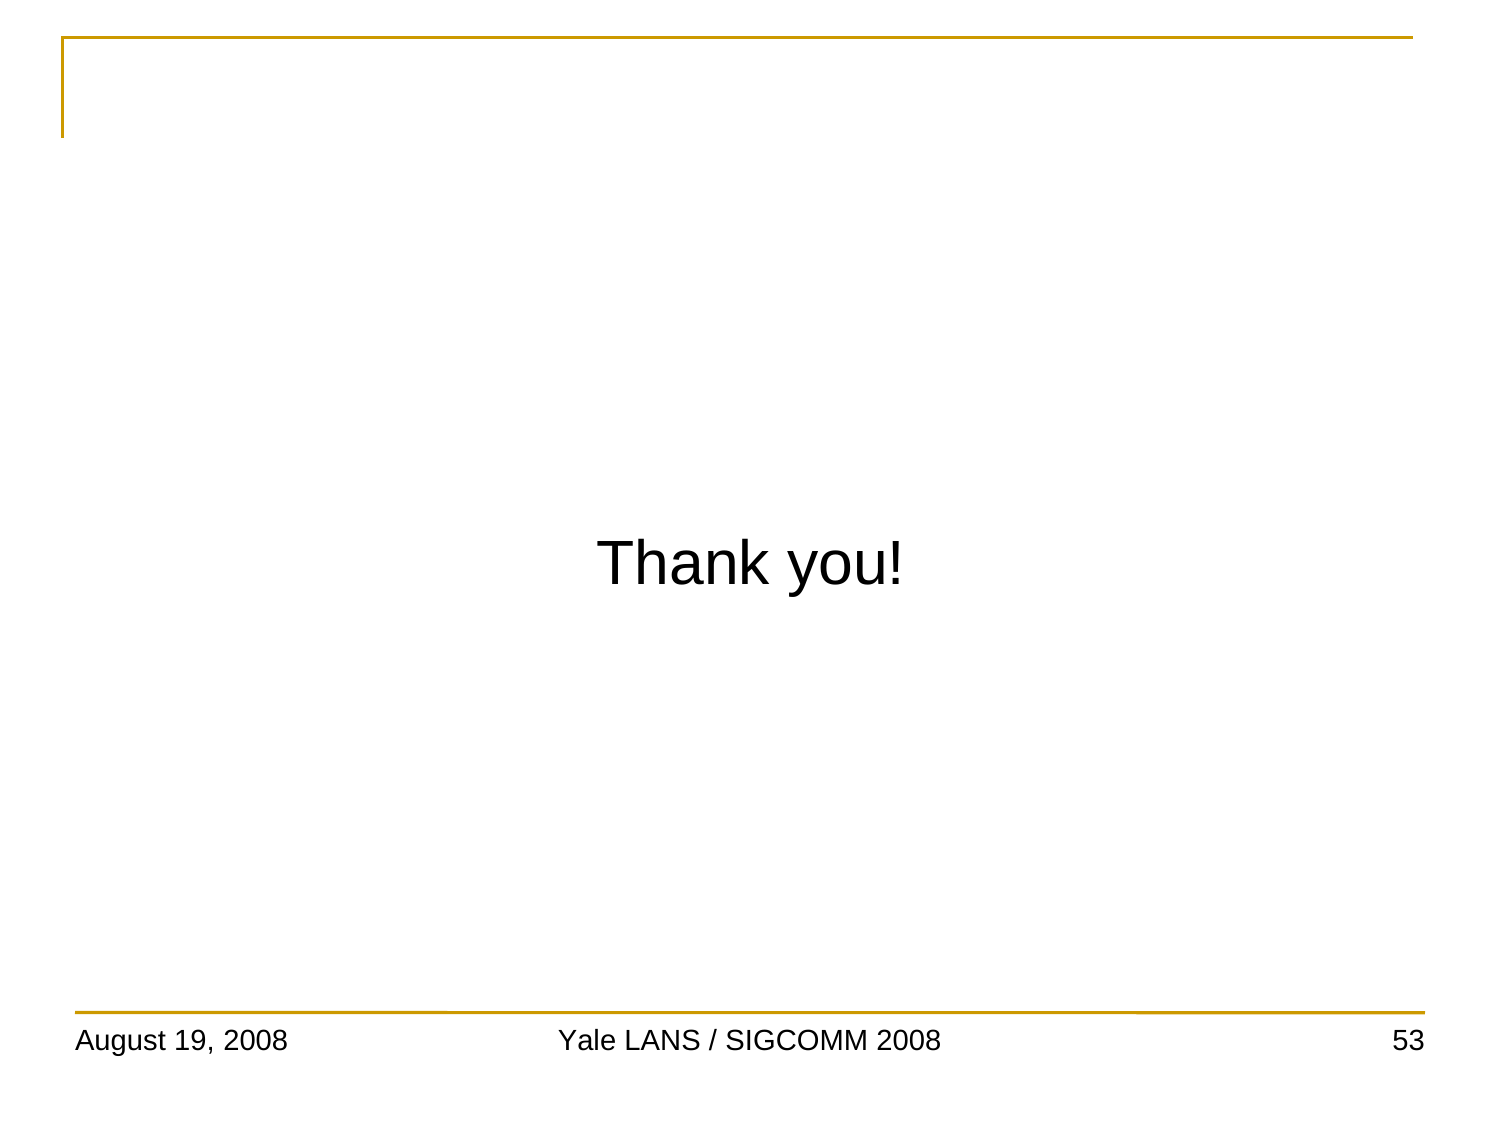

#
Thank you!
August 19, 2008
Yale LANS / SIGCOMM 2008
53